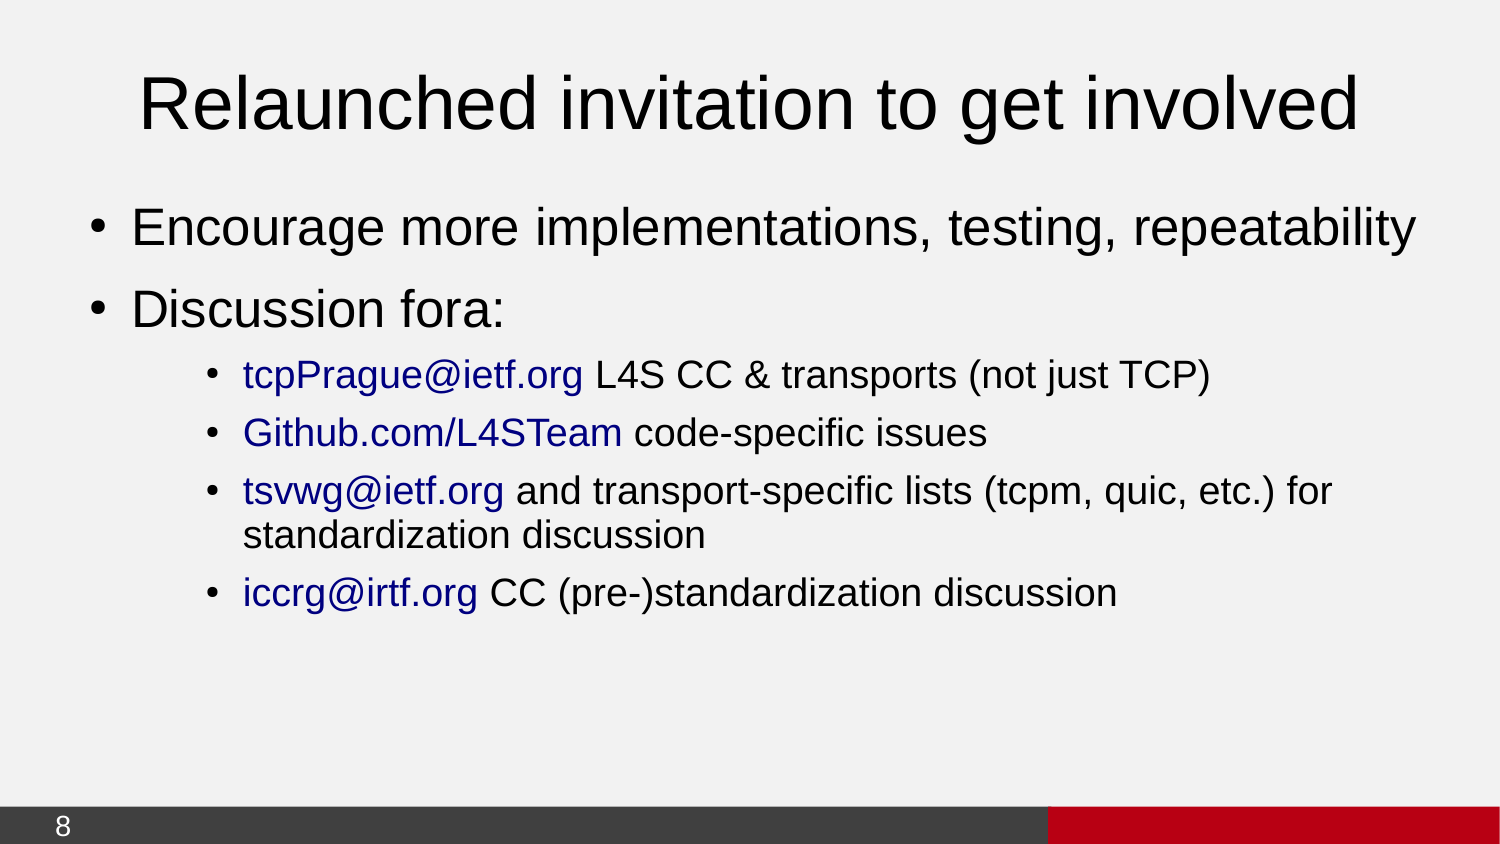

# Relaunched invitation to get involved
Encourage more implementations, testing, repeatability
Discussion fora:
tcpPrague@ietf.org L4S CC & transports (not just TCP)
Github.com/L4STeam code-specific issues
tsvwg@ietf.org and transport-specific lists (tcpm, quic, etc.) for standardization discussion
iccrg@irtf.org CC (pre-)standardization discussion
8